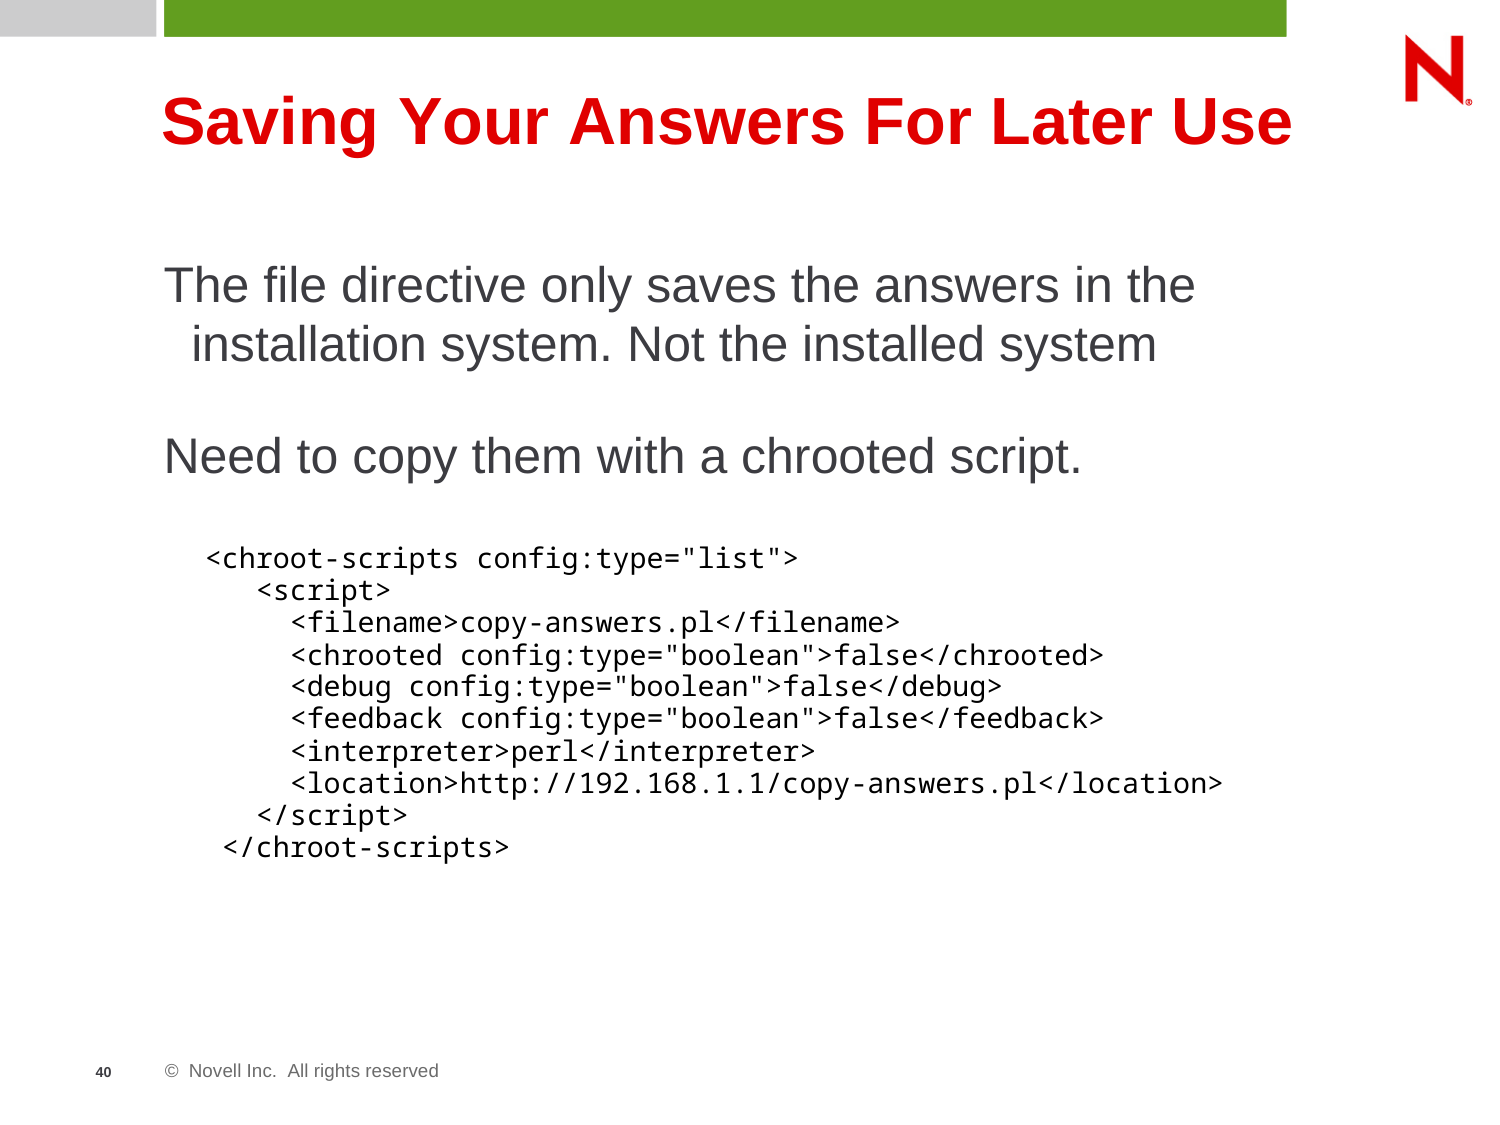

# Saving Your Answers For Later Use
The file directive only saves the answers in the installation system. Not the installed system
Need to copy them with a chrooted script.